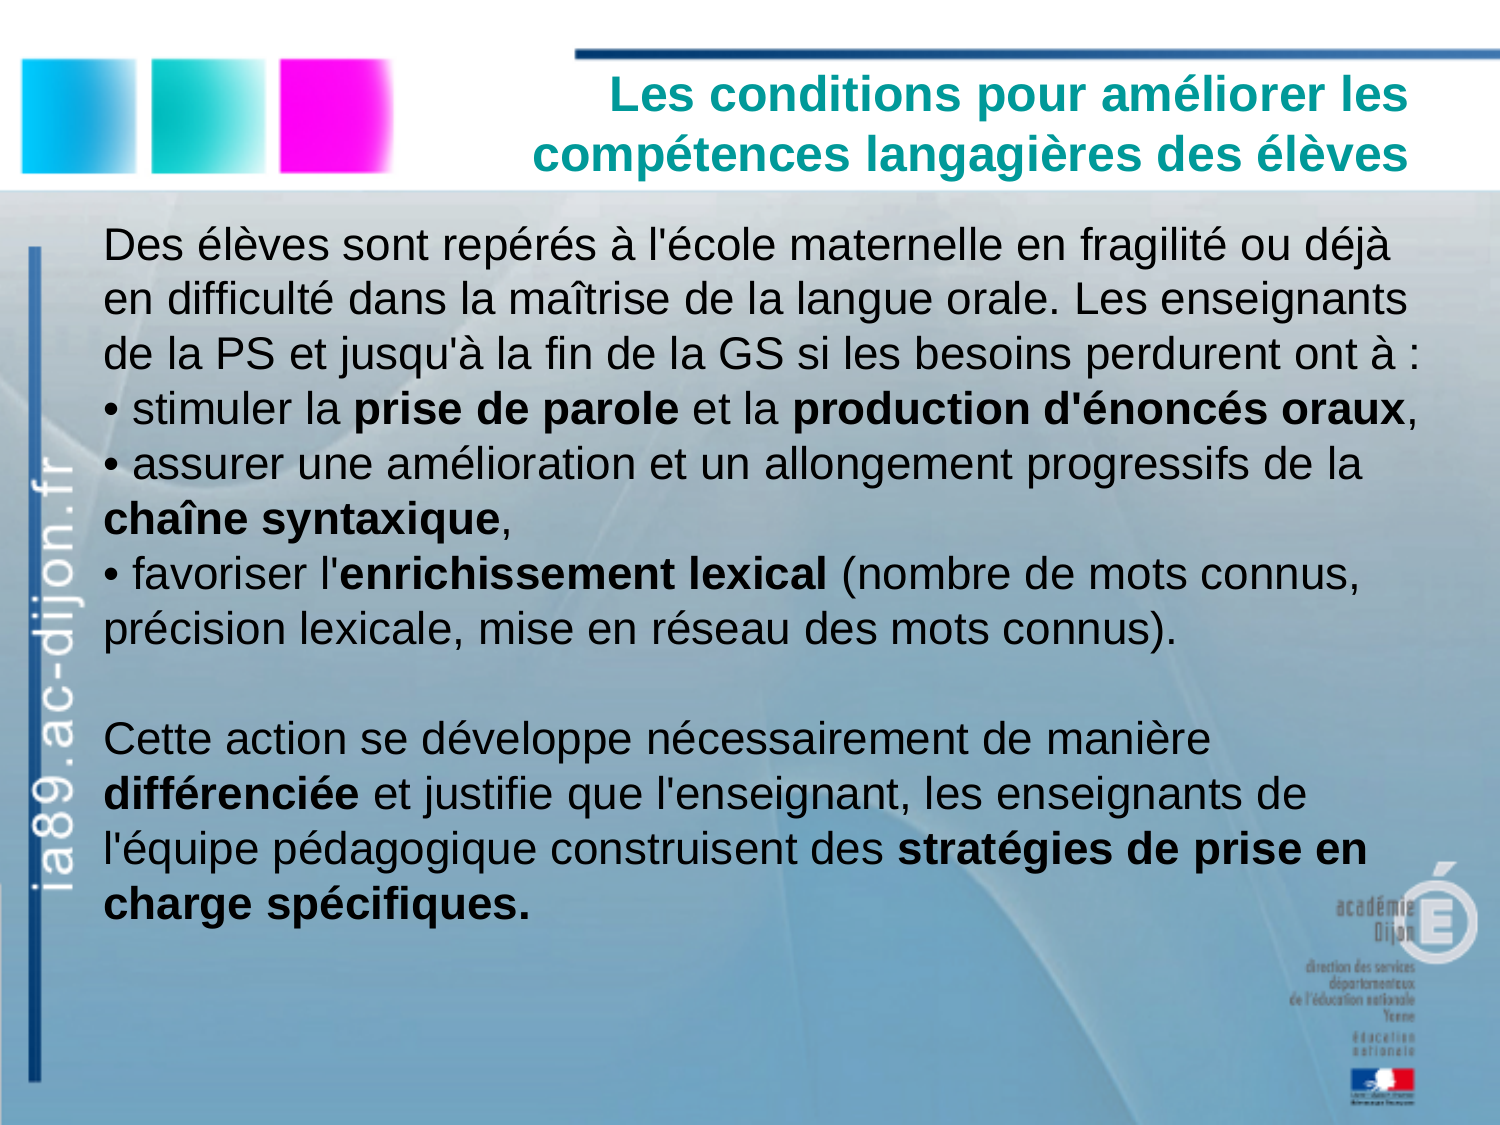

# Les conditions pour améliorer les compétences langagières des élèves
Des élèves sont repérés à l'école maternelle en fragilité ou déjà en difficulté dans la maîtrise de la langue orale. Les enseignants de la PS et jusqu'à la fin de la GS si les besoins perdurent ont à :
• stimuler la prise de parole et la production d'énoncés oraux,
• assurer une amélioration et un allongement progressifs de la chaîne syntaxique,
• favoriser l'enrichissement lexical (nombre de mots connus, précision lexicale, mise en réseau des mots connus).
Cette action se développe nécessairement de manière différenciée et justifie que l'enseignant, les enseignants de l'équipe pédagogique construisent des stratégies de prise en charge spécifiques.